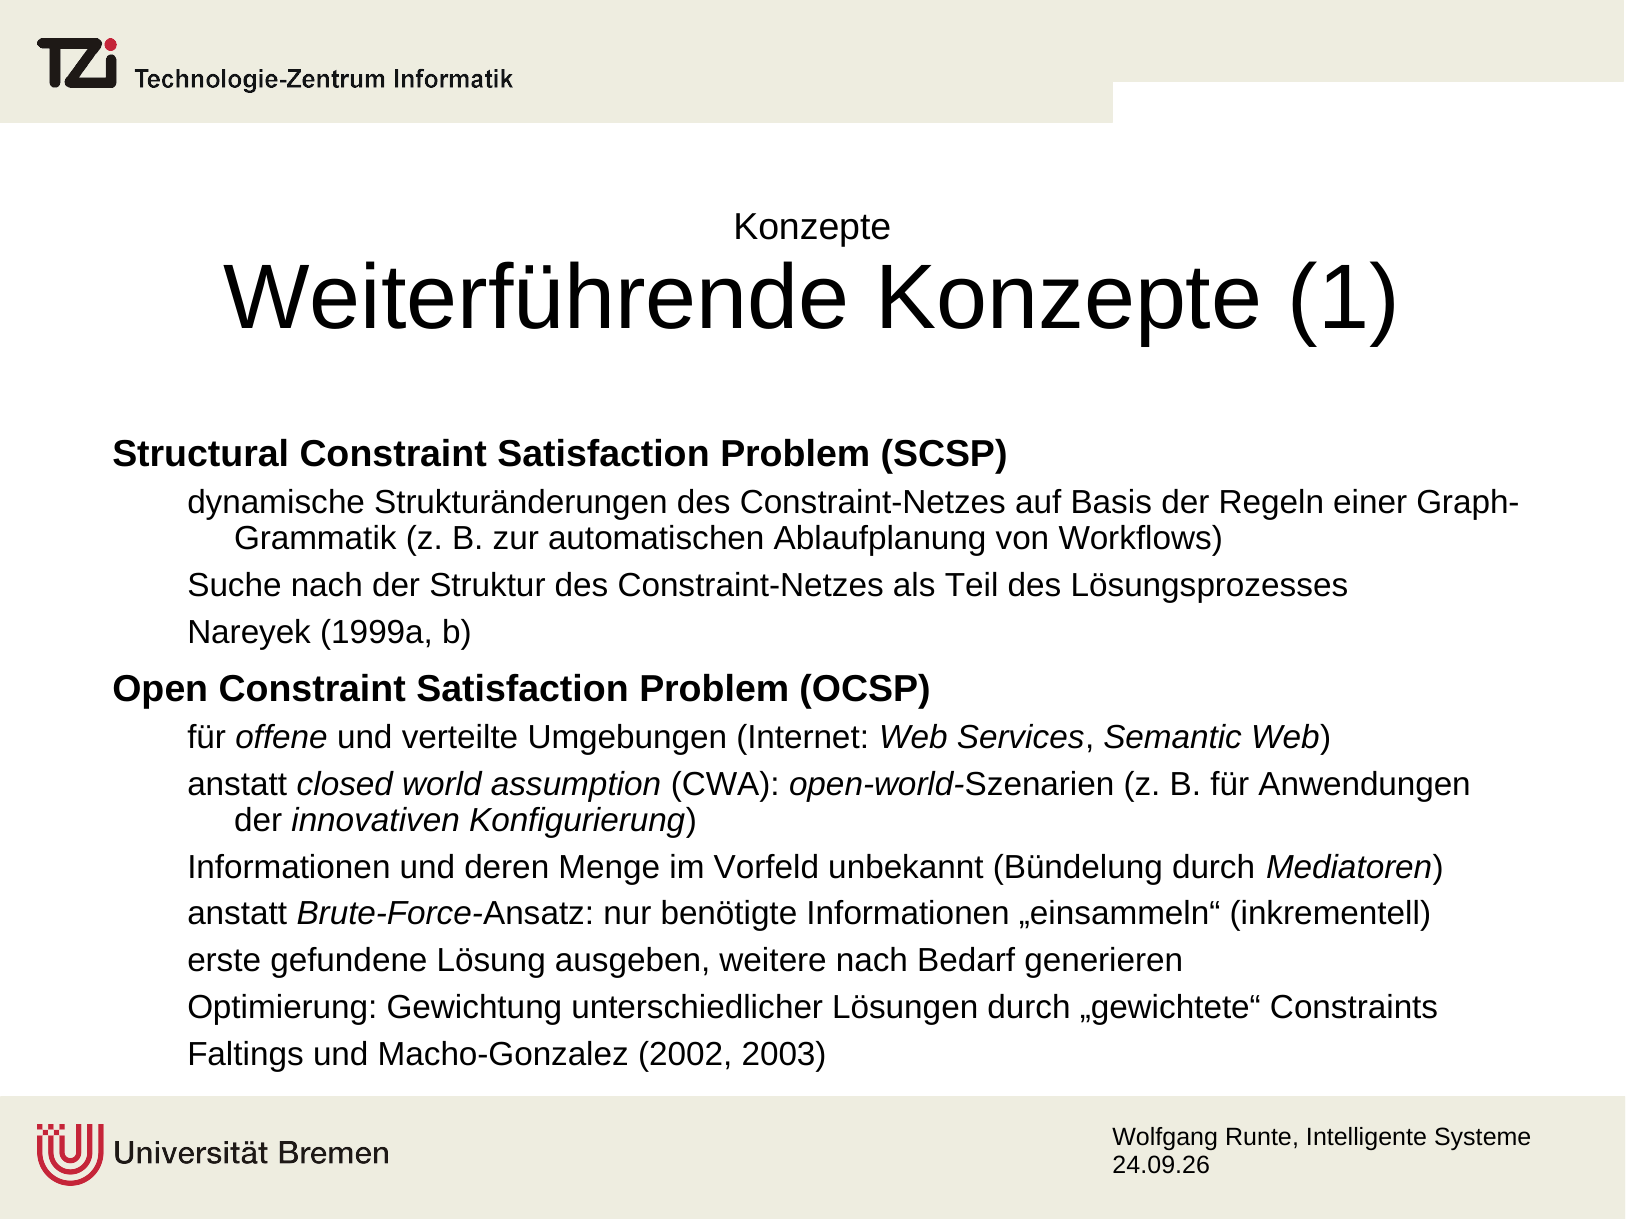

# Konzepte Weiterführende Konzepte (1)
Structural Constraint Satisfaction Problem (SCSP)
dynamische Strukturänderungen des Constraint-Netzes auf Basis der Regeln einer Graph-Grammatik (z. B. zur automatischen Ablaufplanung von Workflows)
Suche nach der Struktur des Constraint-Netzes als Teil des Lösungsprozesses
Nareyek (1999a, b)
Open Constraint Satisfaction Problem (OCSP)
für offene und verteilte Umgebungen (Internet: Web Services, Semantic Web)
anstatt closed world assumption (CWA): open-world-Szenarien (z. B. für Anwendungen der innovativen Konfigurierung)
Informationen und deren Menge im Vorfeld unbekannt (Bündelung durch Mediatoren)
anstatt Brute-Force-Ansatz: nur benötigte Informationen „einsammeln“ (inkrementell)
erste gefundene Lösung ausgeben, weitere nach Bedarf generieren
Optimierung: Gewichtung unterschiedlicher Lösungen durch „gewichtete“ Constraints
Faltings und Macho-Gonzalez (2002, 2003)